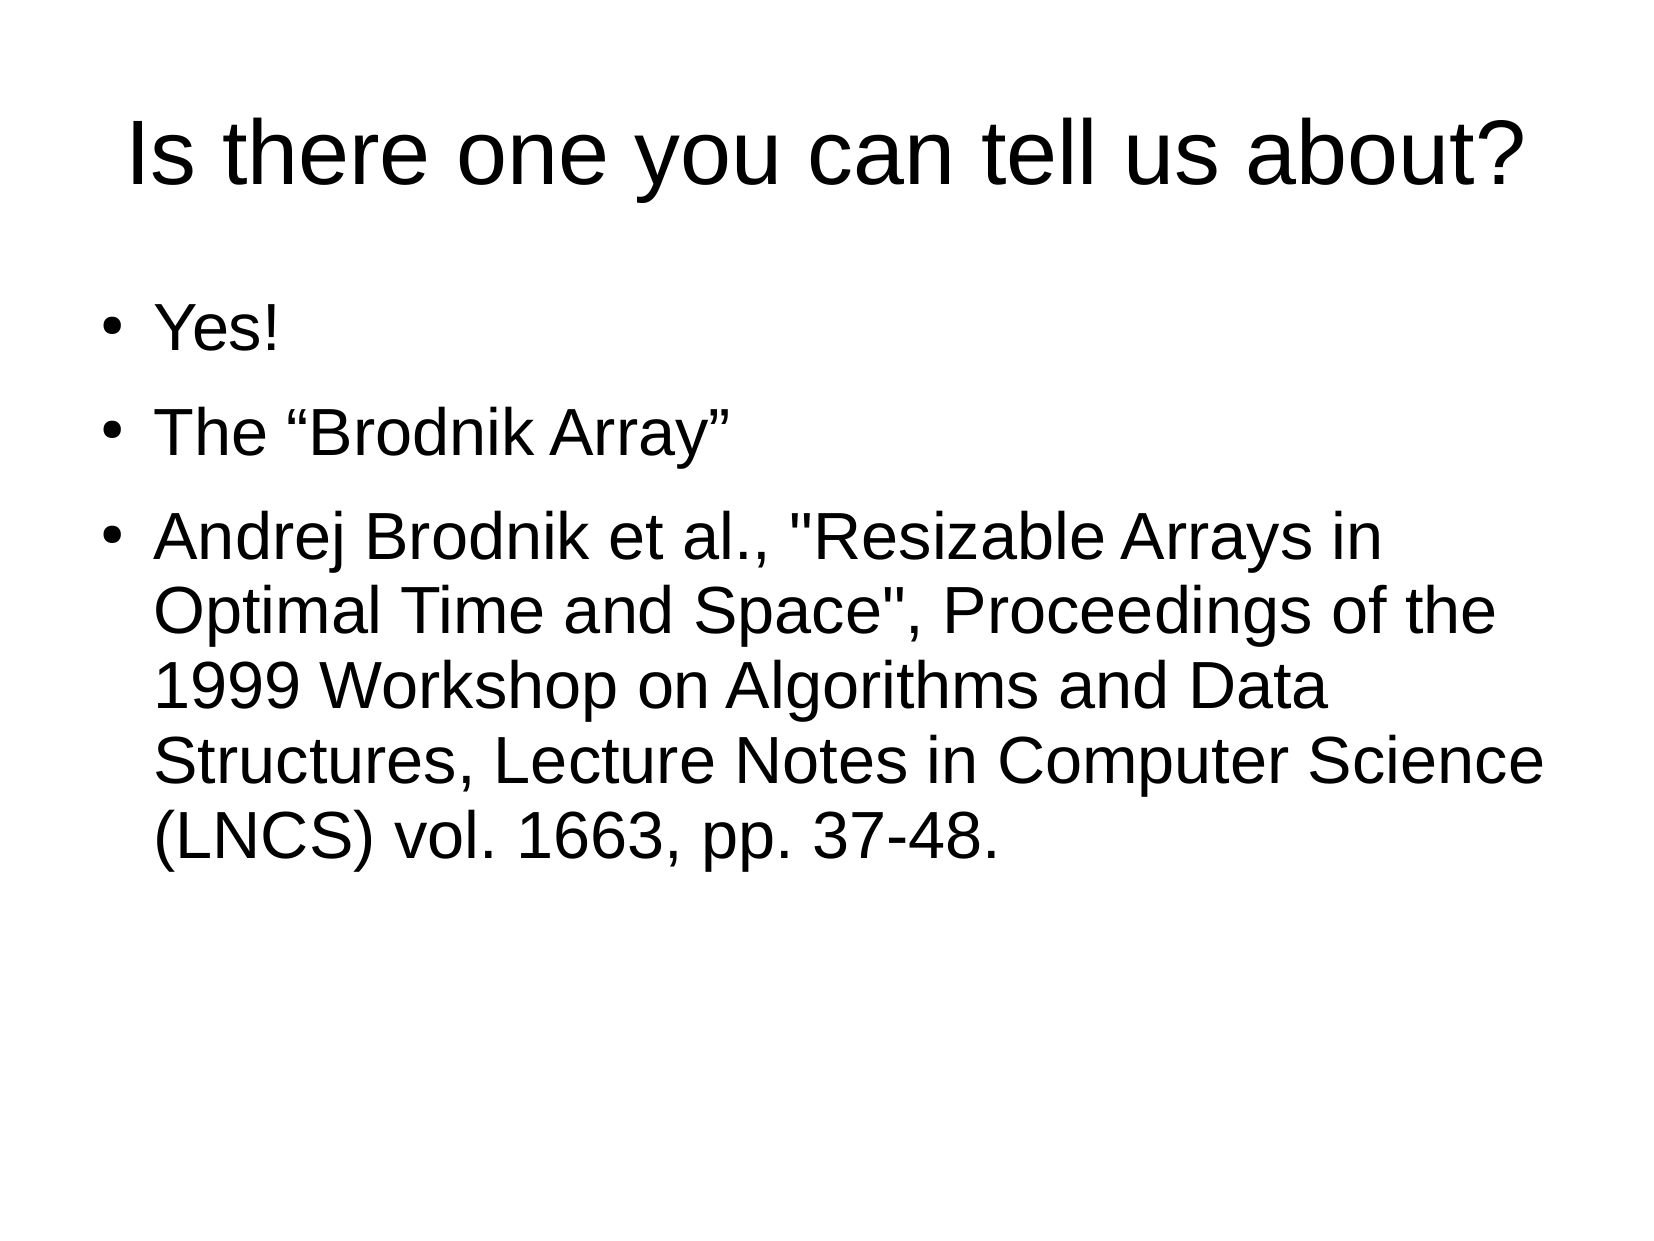

# Is there one you can tell us about?
Yes!
The “Brodnik Array”
Andrej Brodnik et al., "Resizable Arrays in Optimal Time and Space", Proceedings of the 1999 Workshop on Algorithms and Data Structures, Lecture Notes in Computer Science (LNCS) vol. 1663, pp. 37-48.